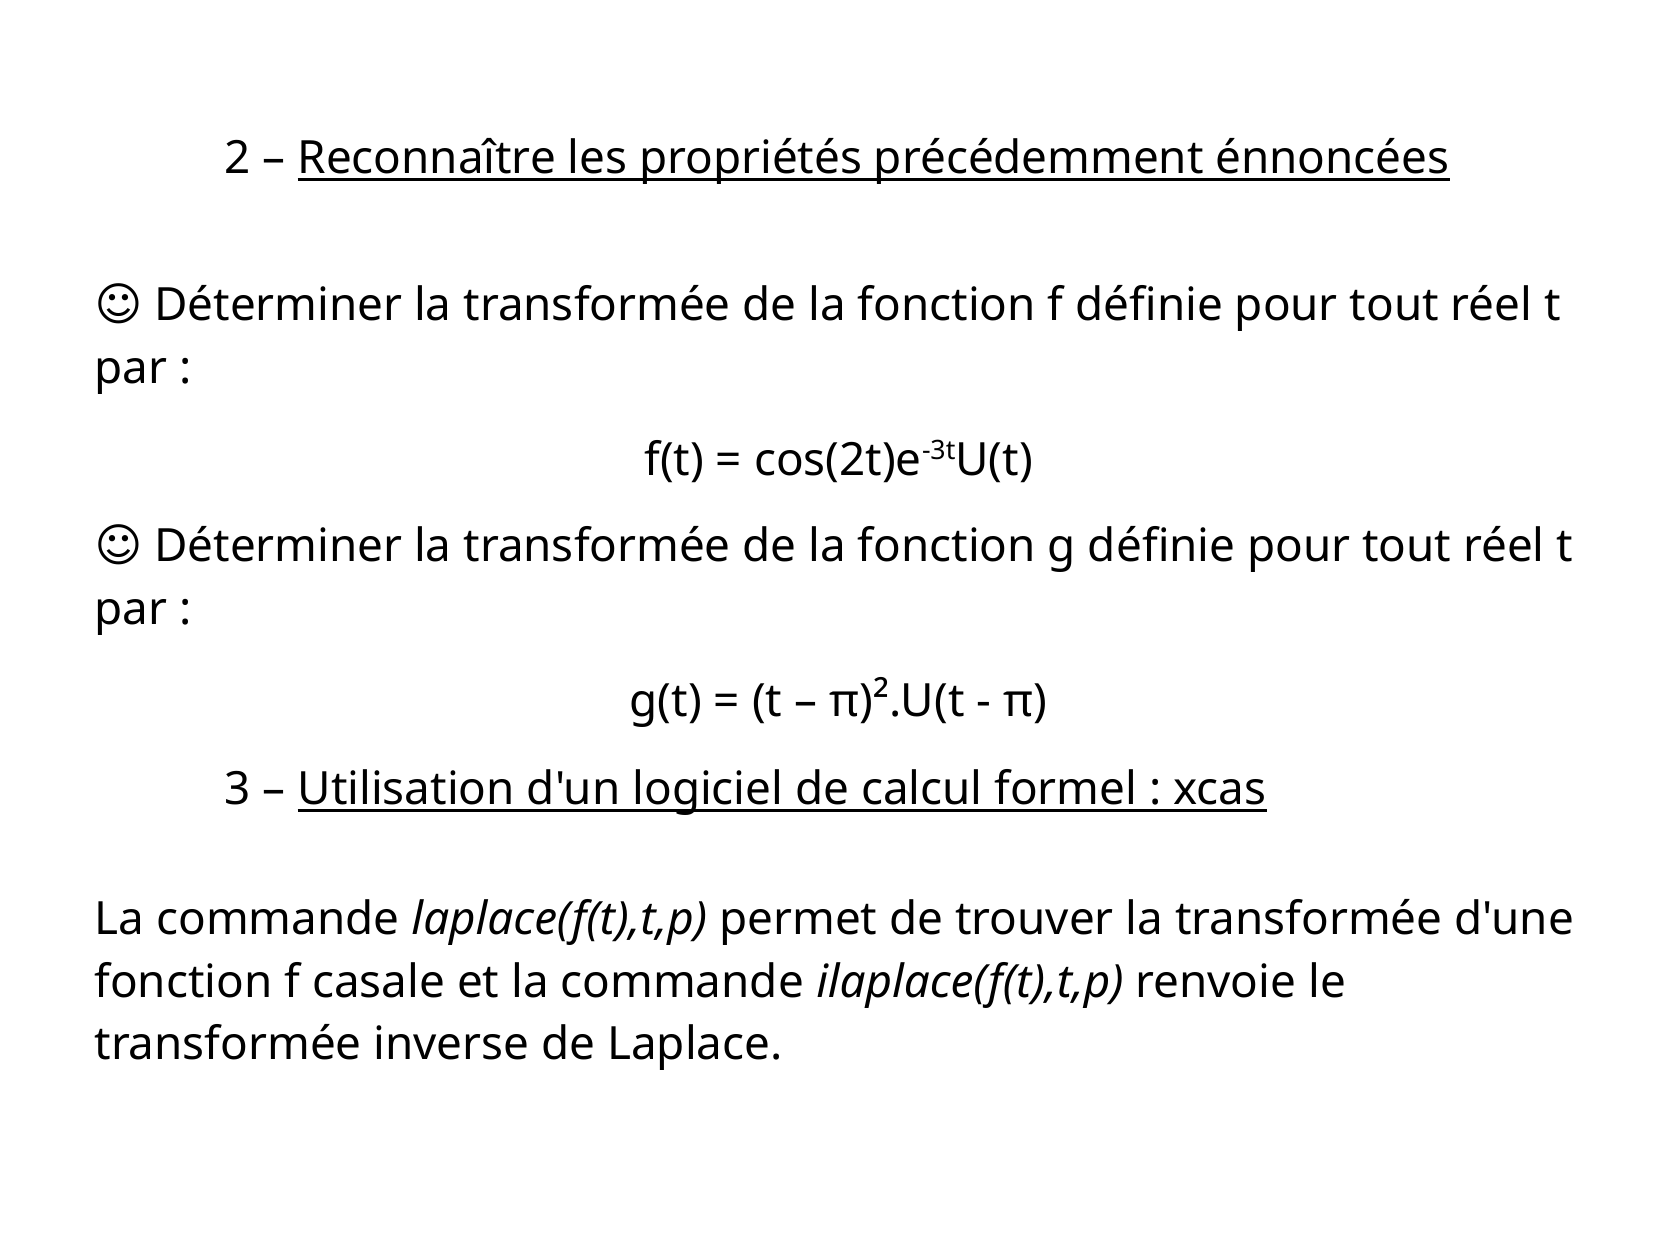

# 2 – Reconnaître les propriétés précédemment énnoncées
☺ Déterminer la transformée de la fonction f définie pour tout réel t par :
f(t) = cos(2t)e-3tU(t)
☺ Déterminer la transformée de la fonction g définie pour tout réel t par :
g(t) = (t – π)².U(t - π)
3 – Utilisation d'un logiciel de calcul formel : xcas
La commande laplace(f(t),t,p) permet de trouver la transformée d'une fonction f casale et la commande ilaplace(f(t),t,p) renvoie le transformée inverse de Laplace.